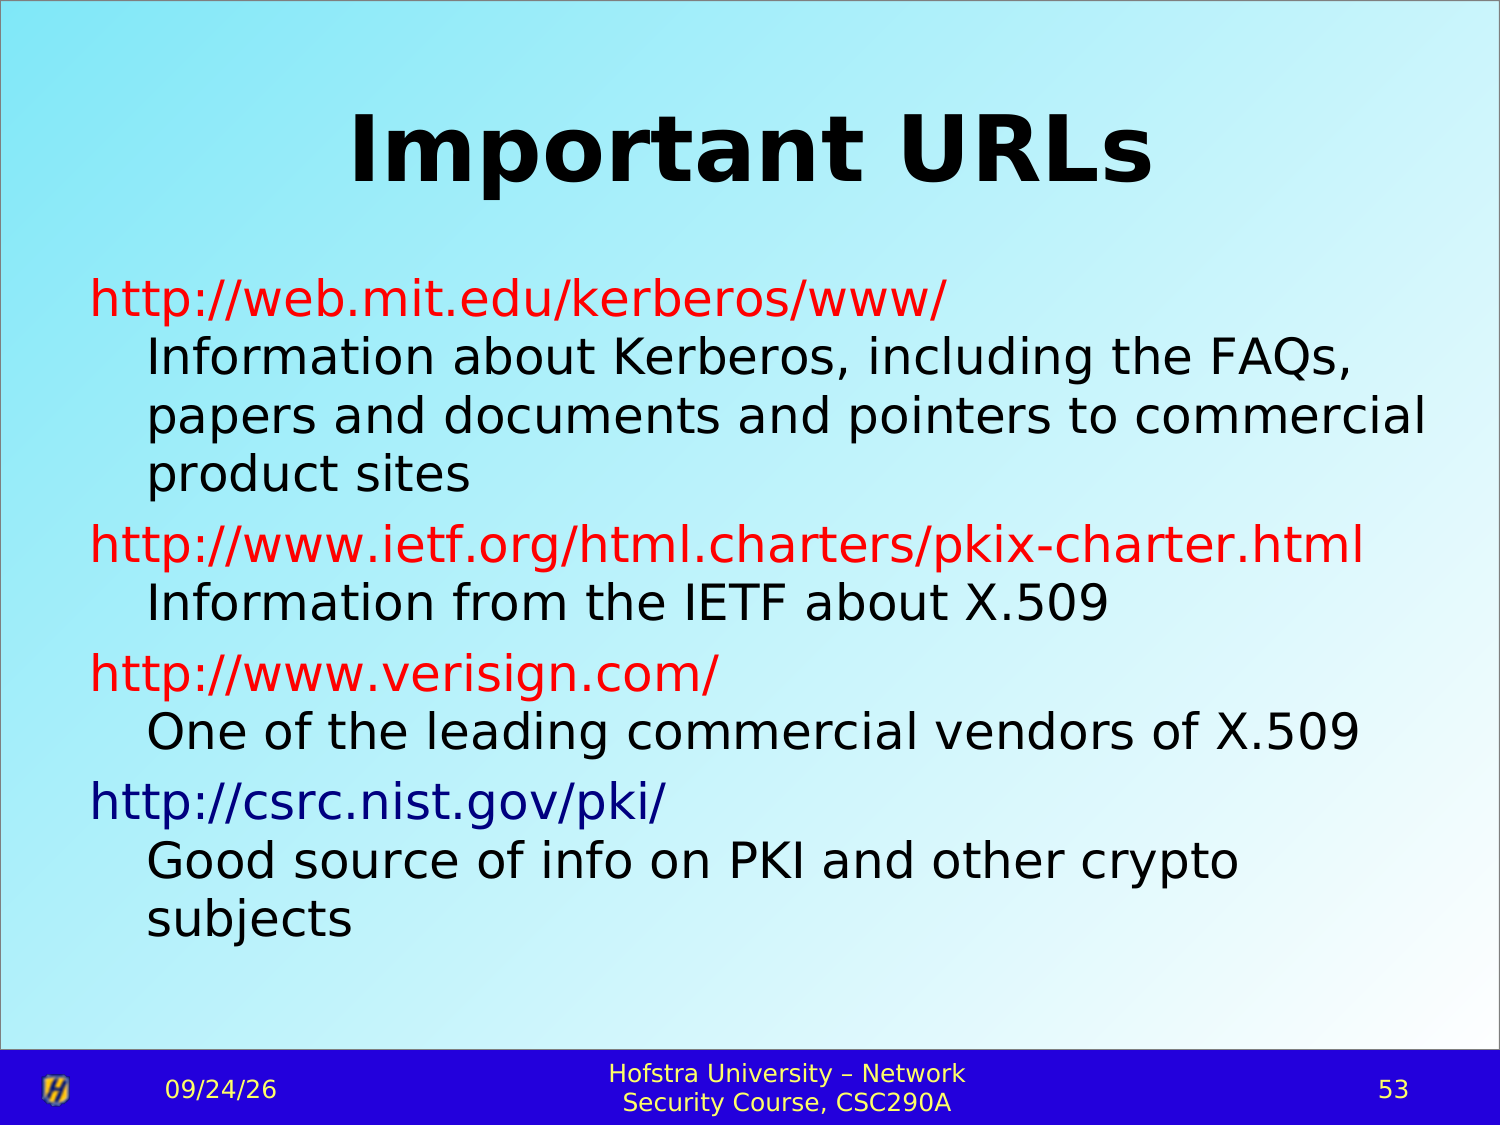

# Important URLs
http://web.mit.edu/kerberos/www/
Information about Kerberos, including the FAQs, papers and documents and pointers to commercial product sites
http://www.ietf.org/html.charters/pkix-charter.html
Information from the IETF about X.509
http://www.verisign.com/
One of the leading commercial vendors of X.509
http://csrc.nist.gov/pki/
Good source of info on PKI and other crypto subjects
53